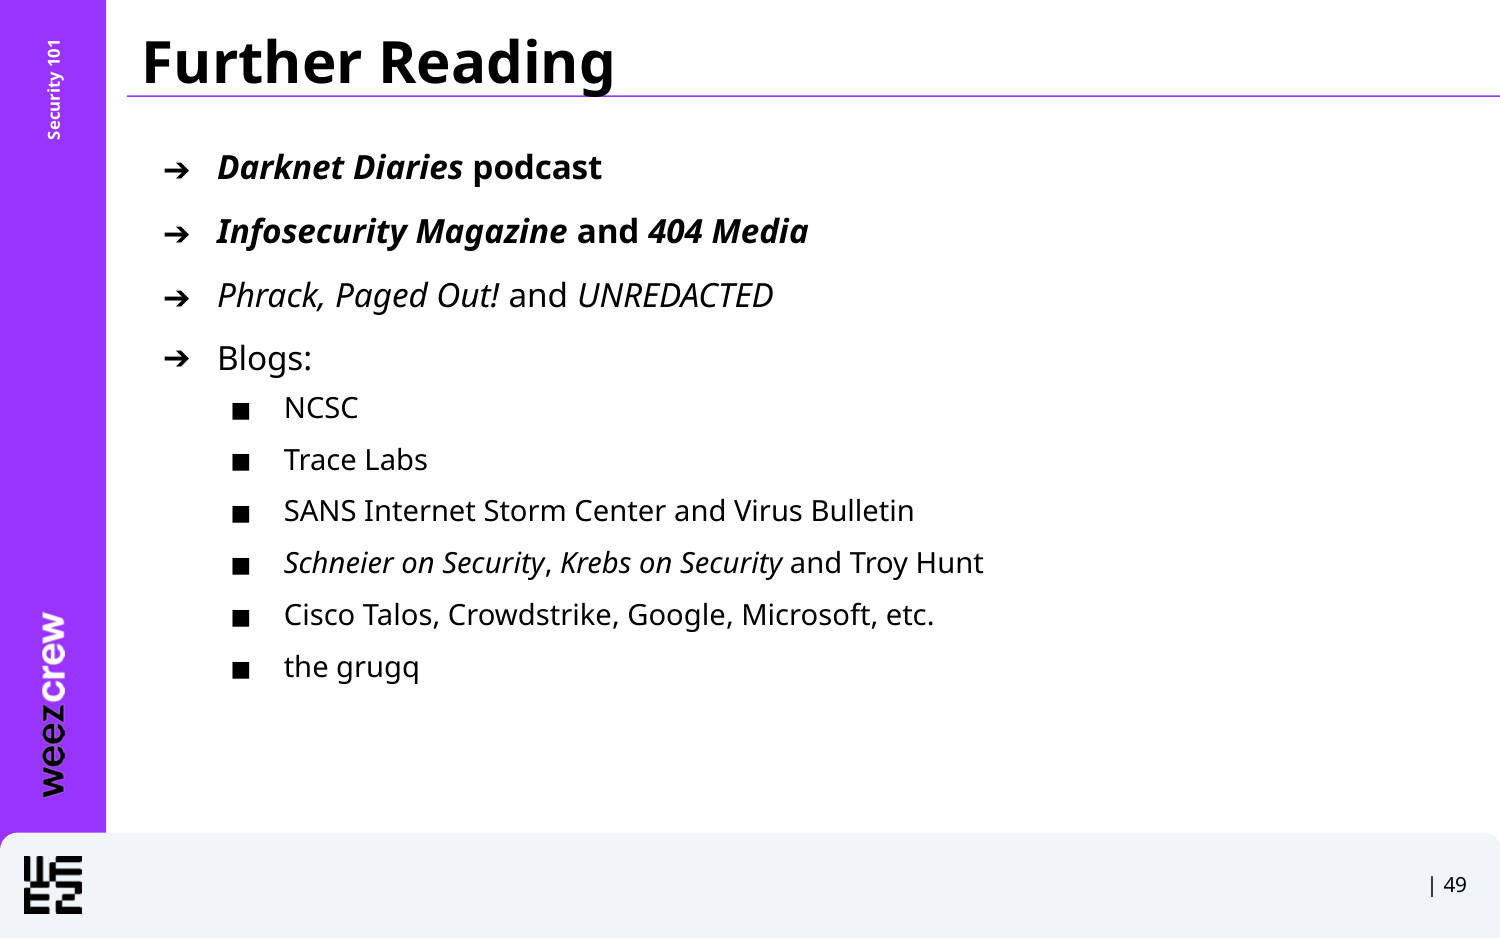

# Further Reading
Darknet Diaries podcast
Infosecurity Magazine and 404 Media
Phrack, Paged Out! and UNREDACTED
Blogs:
NCSC
Trace Labs
SANS Internet Storm Center and Virus Bulletin
Schneier on Security, Krebs on Security and Troy Hunt
Cisco Talos, Crowdstrike, Google, Microsoft, etc.
the grugq
Security 101